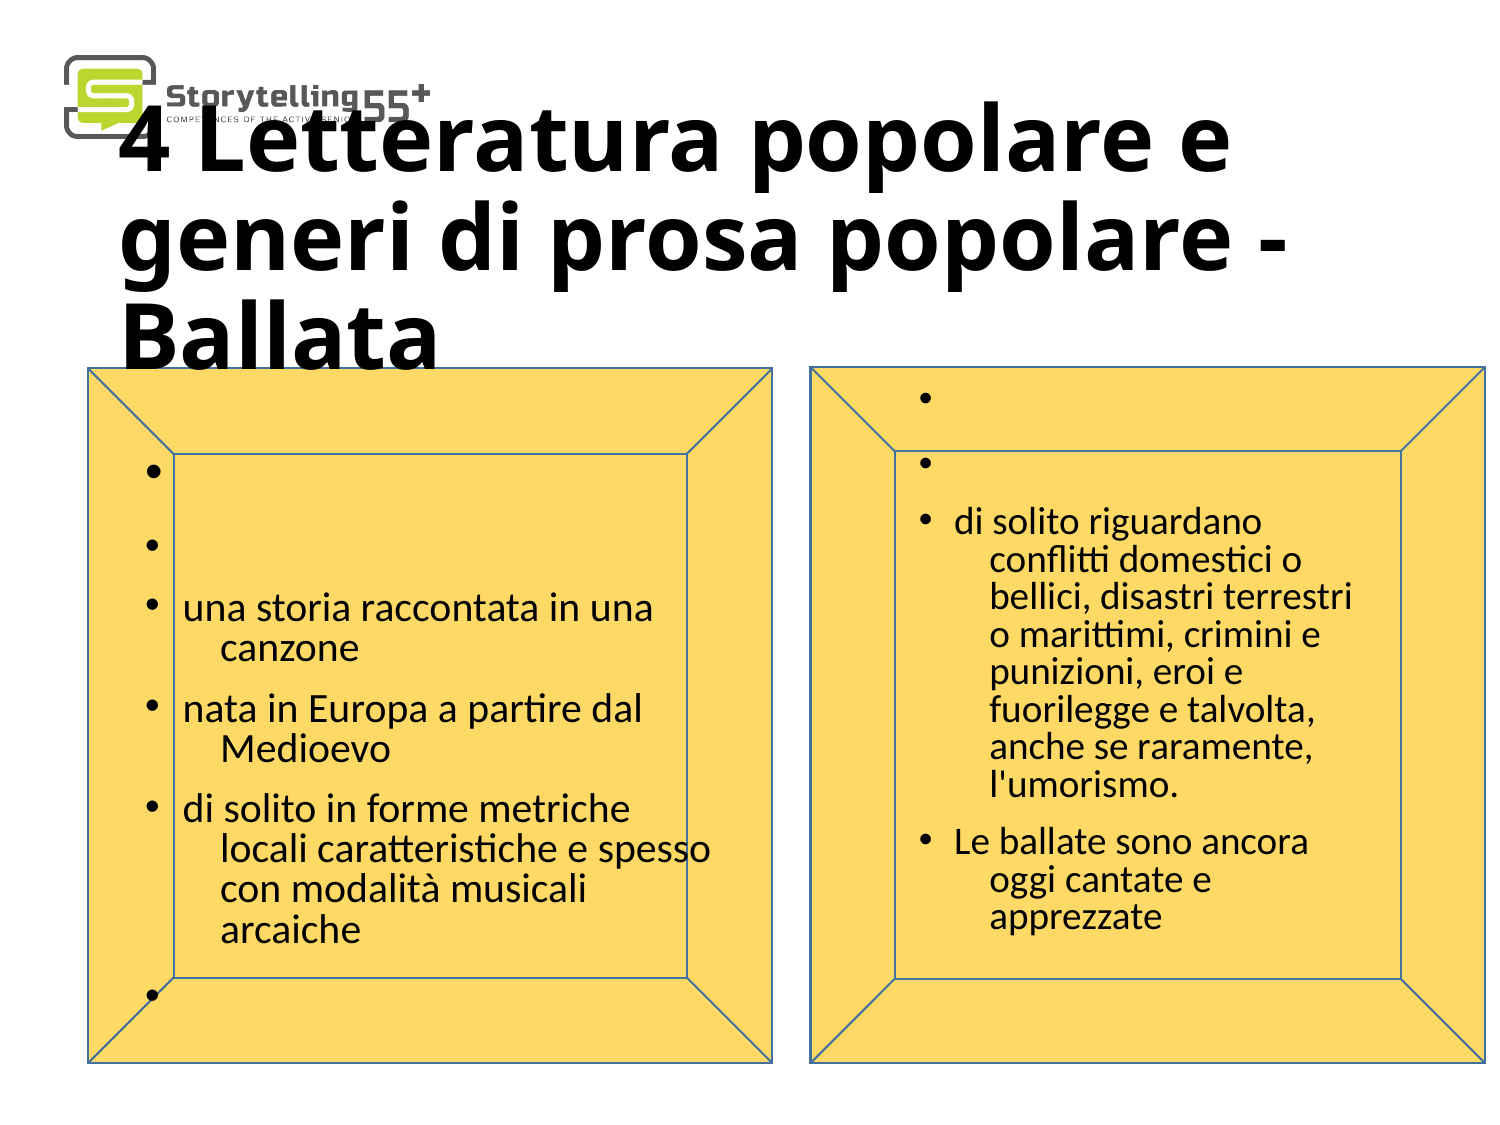

# 4 Letteratura popolare e generi di prosa popolare - Ballata
di solito riguardano conflitti domestici o bellici, disastri terrestri o marittimi, crimini e punizioni, eroi e fuorilegge e talvolta, anche se raramente, l'umorismo.
Le ballate sono ancora oggi cantate e apprezzate
una storia raccontata in una canzone
nata in Europa a partire dal Medioevo
di solito in forme metriche locali caratteristiche e spesso con modalità musicali arcaiche